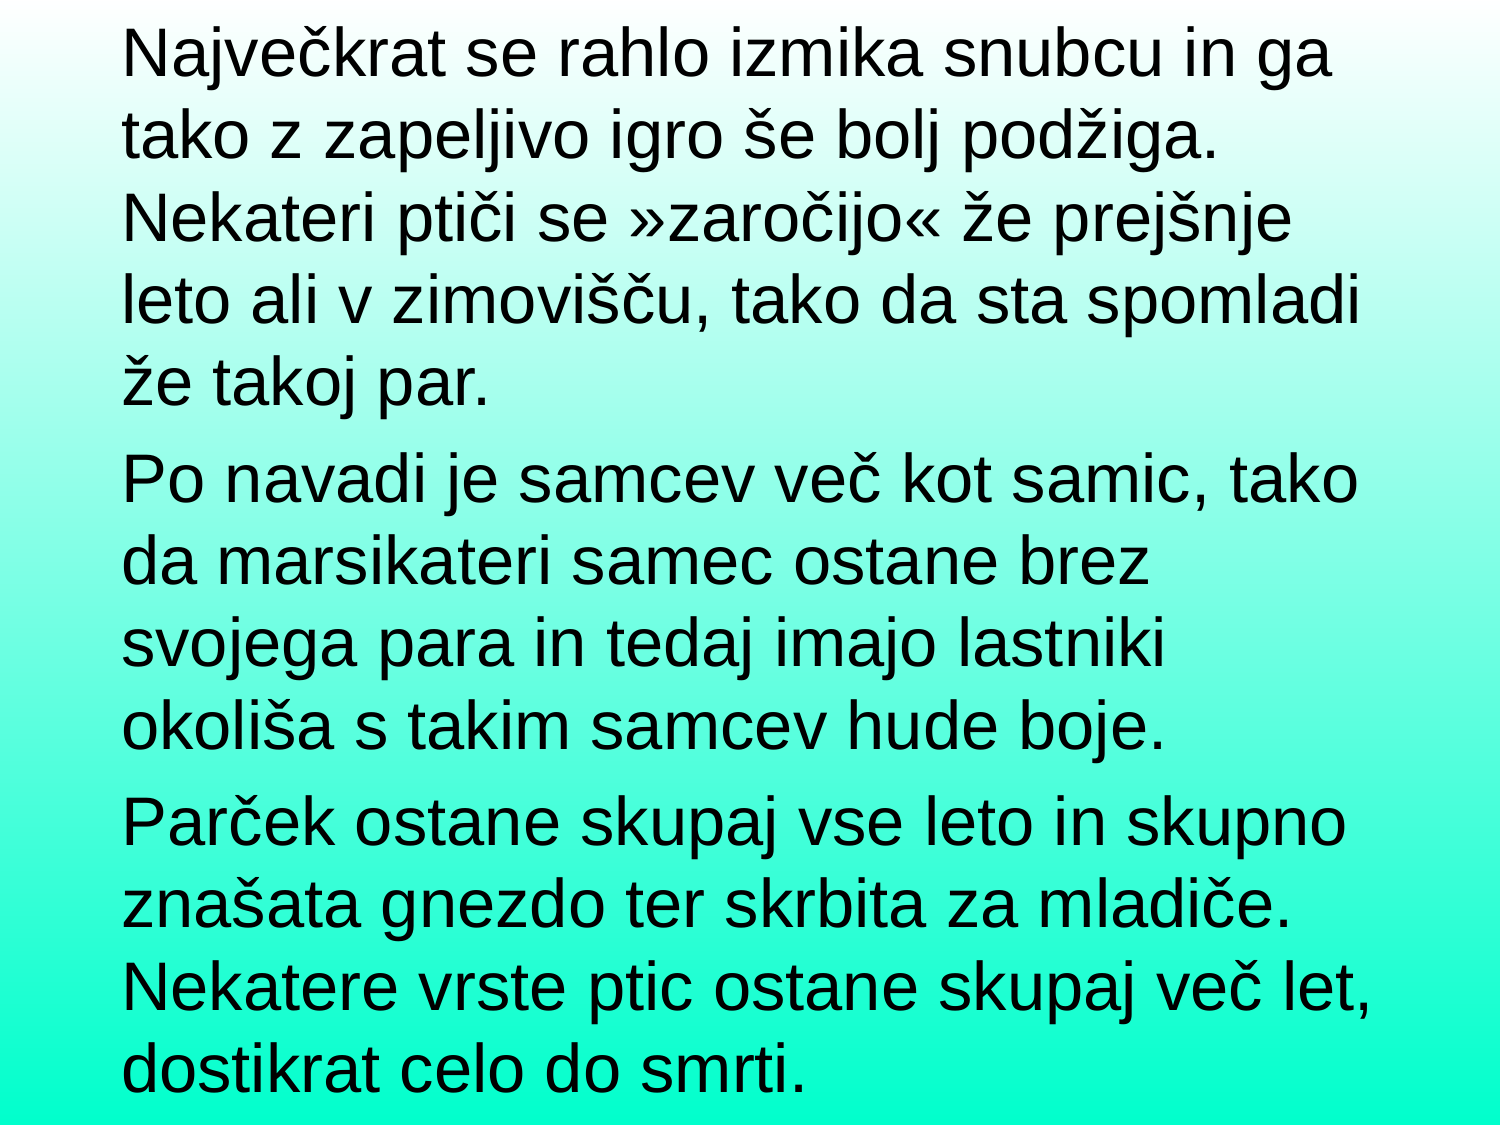

Največkrat se rahlo izmika snubcu in ga tako z zapeljivo igro še bolj podžiga. Nekateri ptiči se »zaročijo« že prejšnje leto ali v zimovišču, tako da sta spomladi že takoj par.
 Po navadi je samcev več kot samic, tako da marsikateri samec ostane brez svojega para in tedaj imajo lastniki okoliša s takim samcev hude boje.
 Parček ostane skupaj vse leto in skupno znašata gnezdo ter skrbita za mladiče. Nekatere vrste ptic ostane skupaj več let, dostikrat celo do smrti.